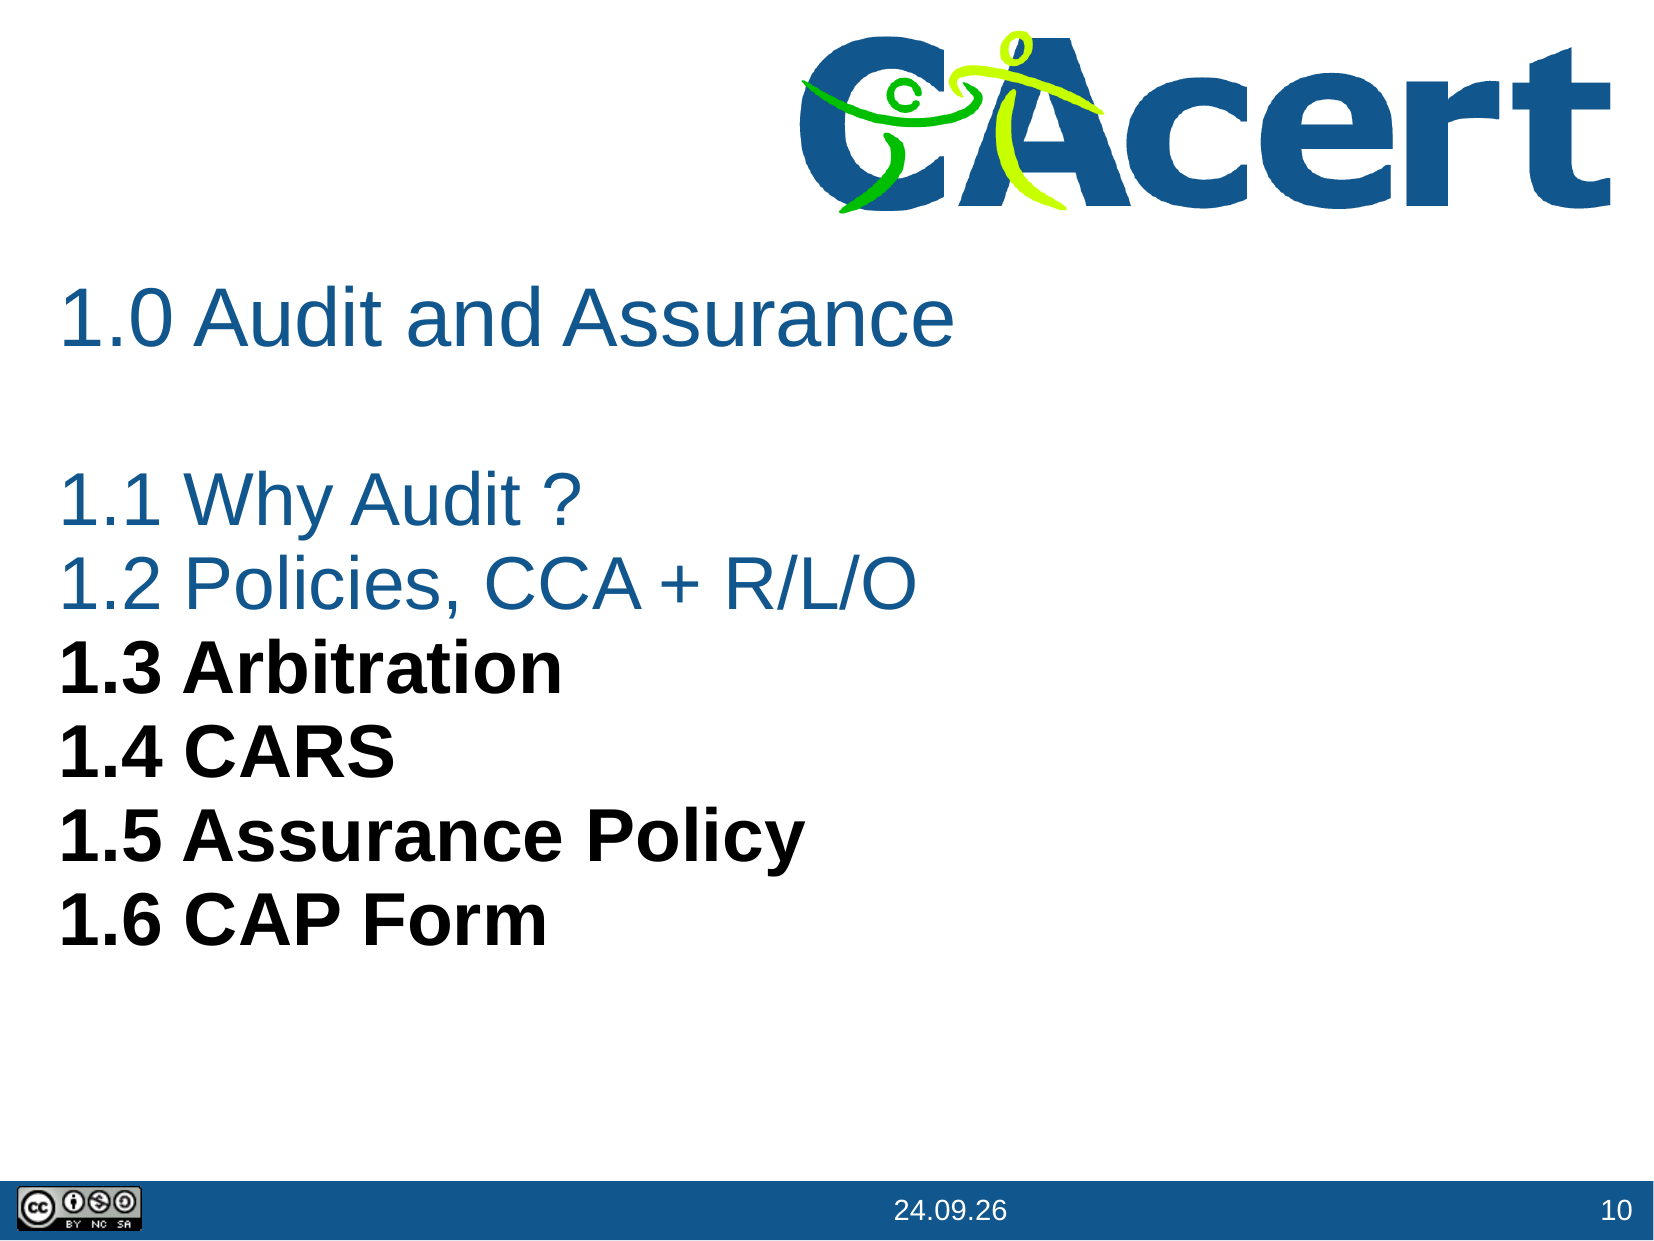

# 1.0 Audit and Assurance 1.1 Why Audit ? 1.2 Policies, CCA + R/L/O 1.3 Arbitration 1.4 CARS 1.5 Assurance Policy 1.6 CAP Form